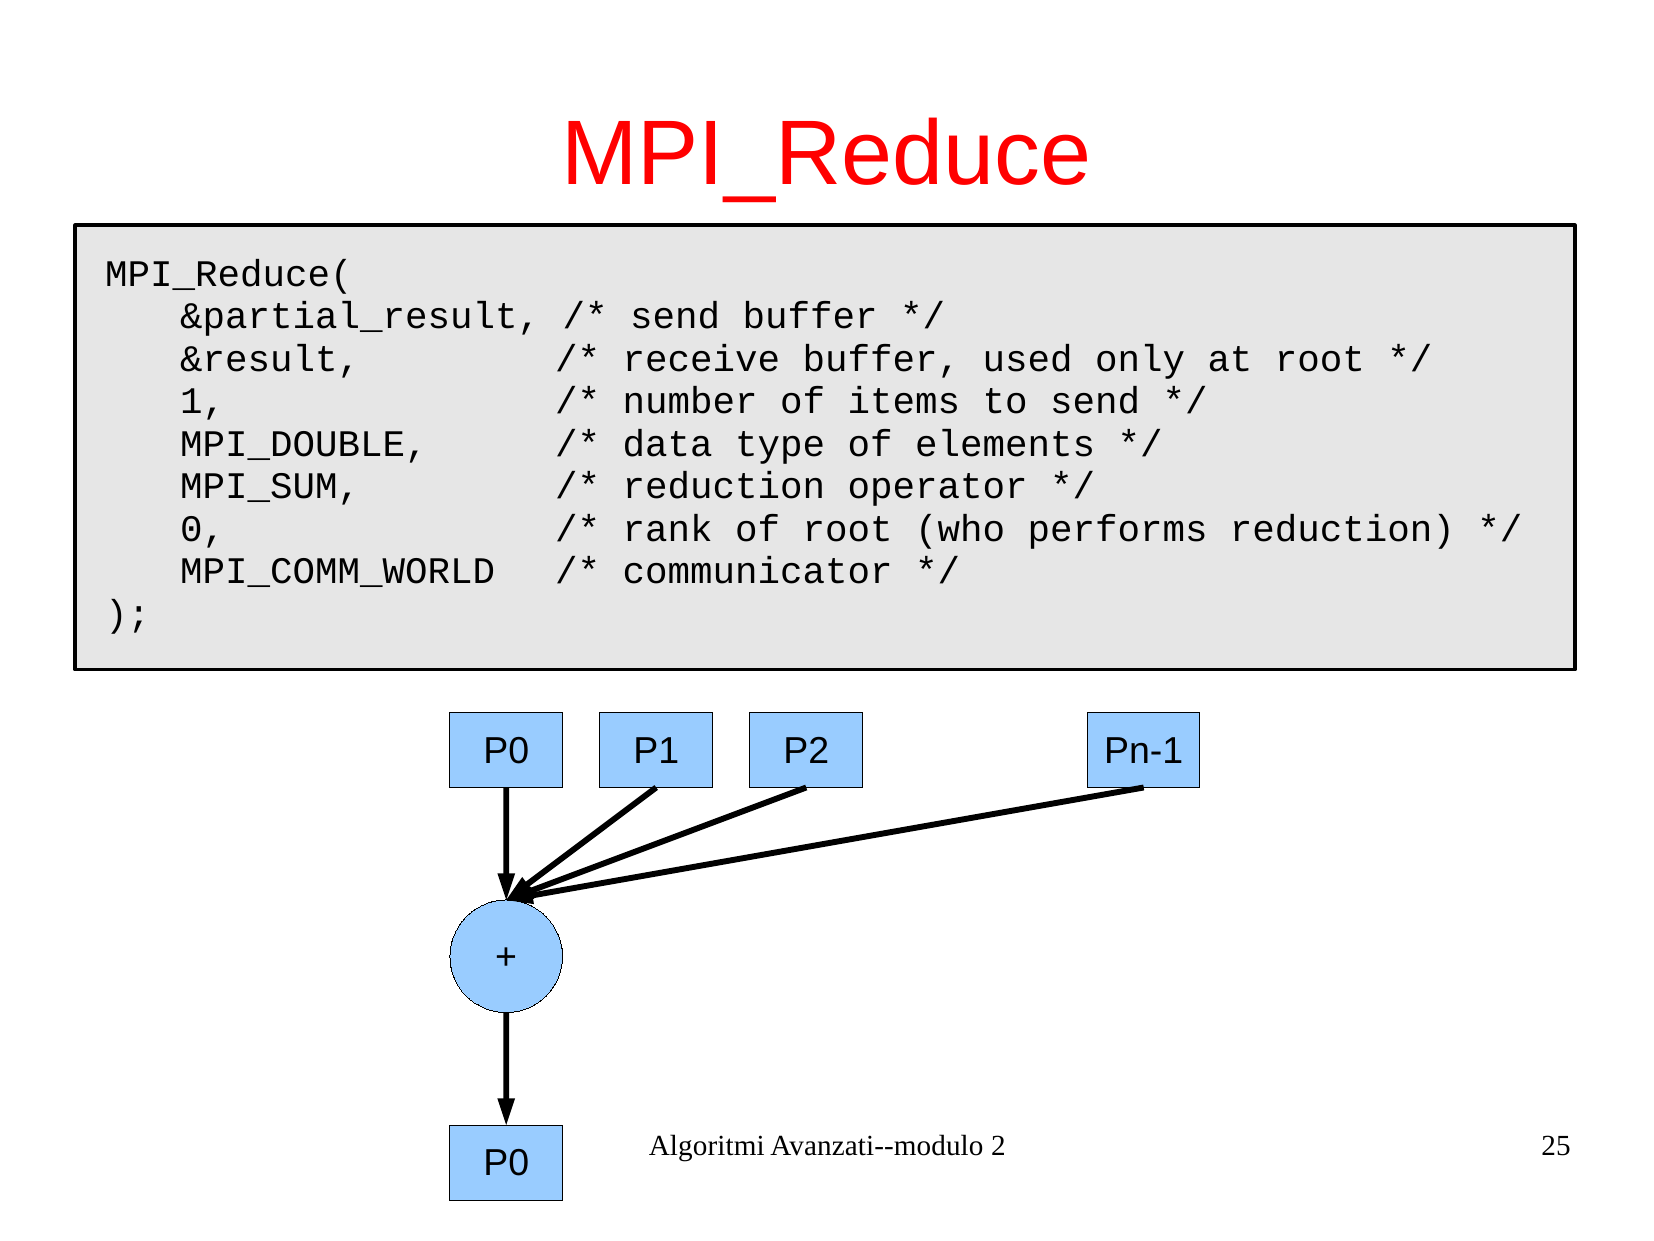

# MPI_Reduce
MPI_Reduce(
	&partial_result, /* send buffer */
	&result,			/* receive buffer, used only at root */
	1,					/* number of items to send */
	MPI_DOUBLE,		/* data type of elements */
	MPI_SUM,			/* reduction operator */
	0,					/* rank of root (who performs reduction) */
	MPI_COMM_WORLD 	/* communicator */
);
P0
P1
P2
Pn-1
+
P0
Algoritmi Avanzati--modulo 2
25